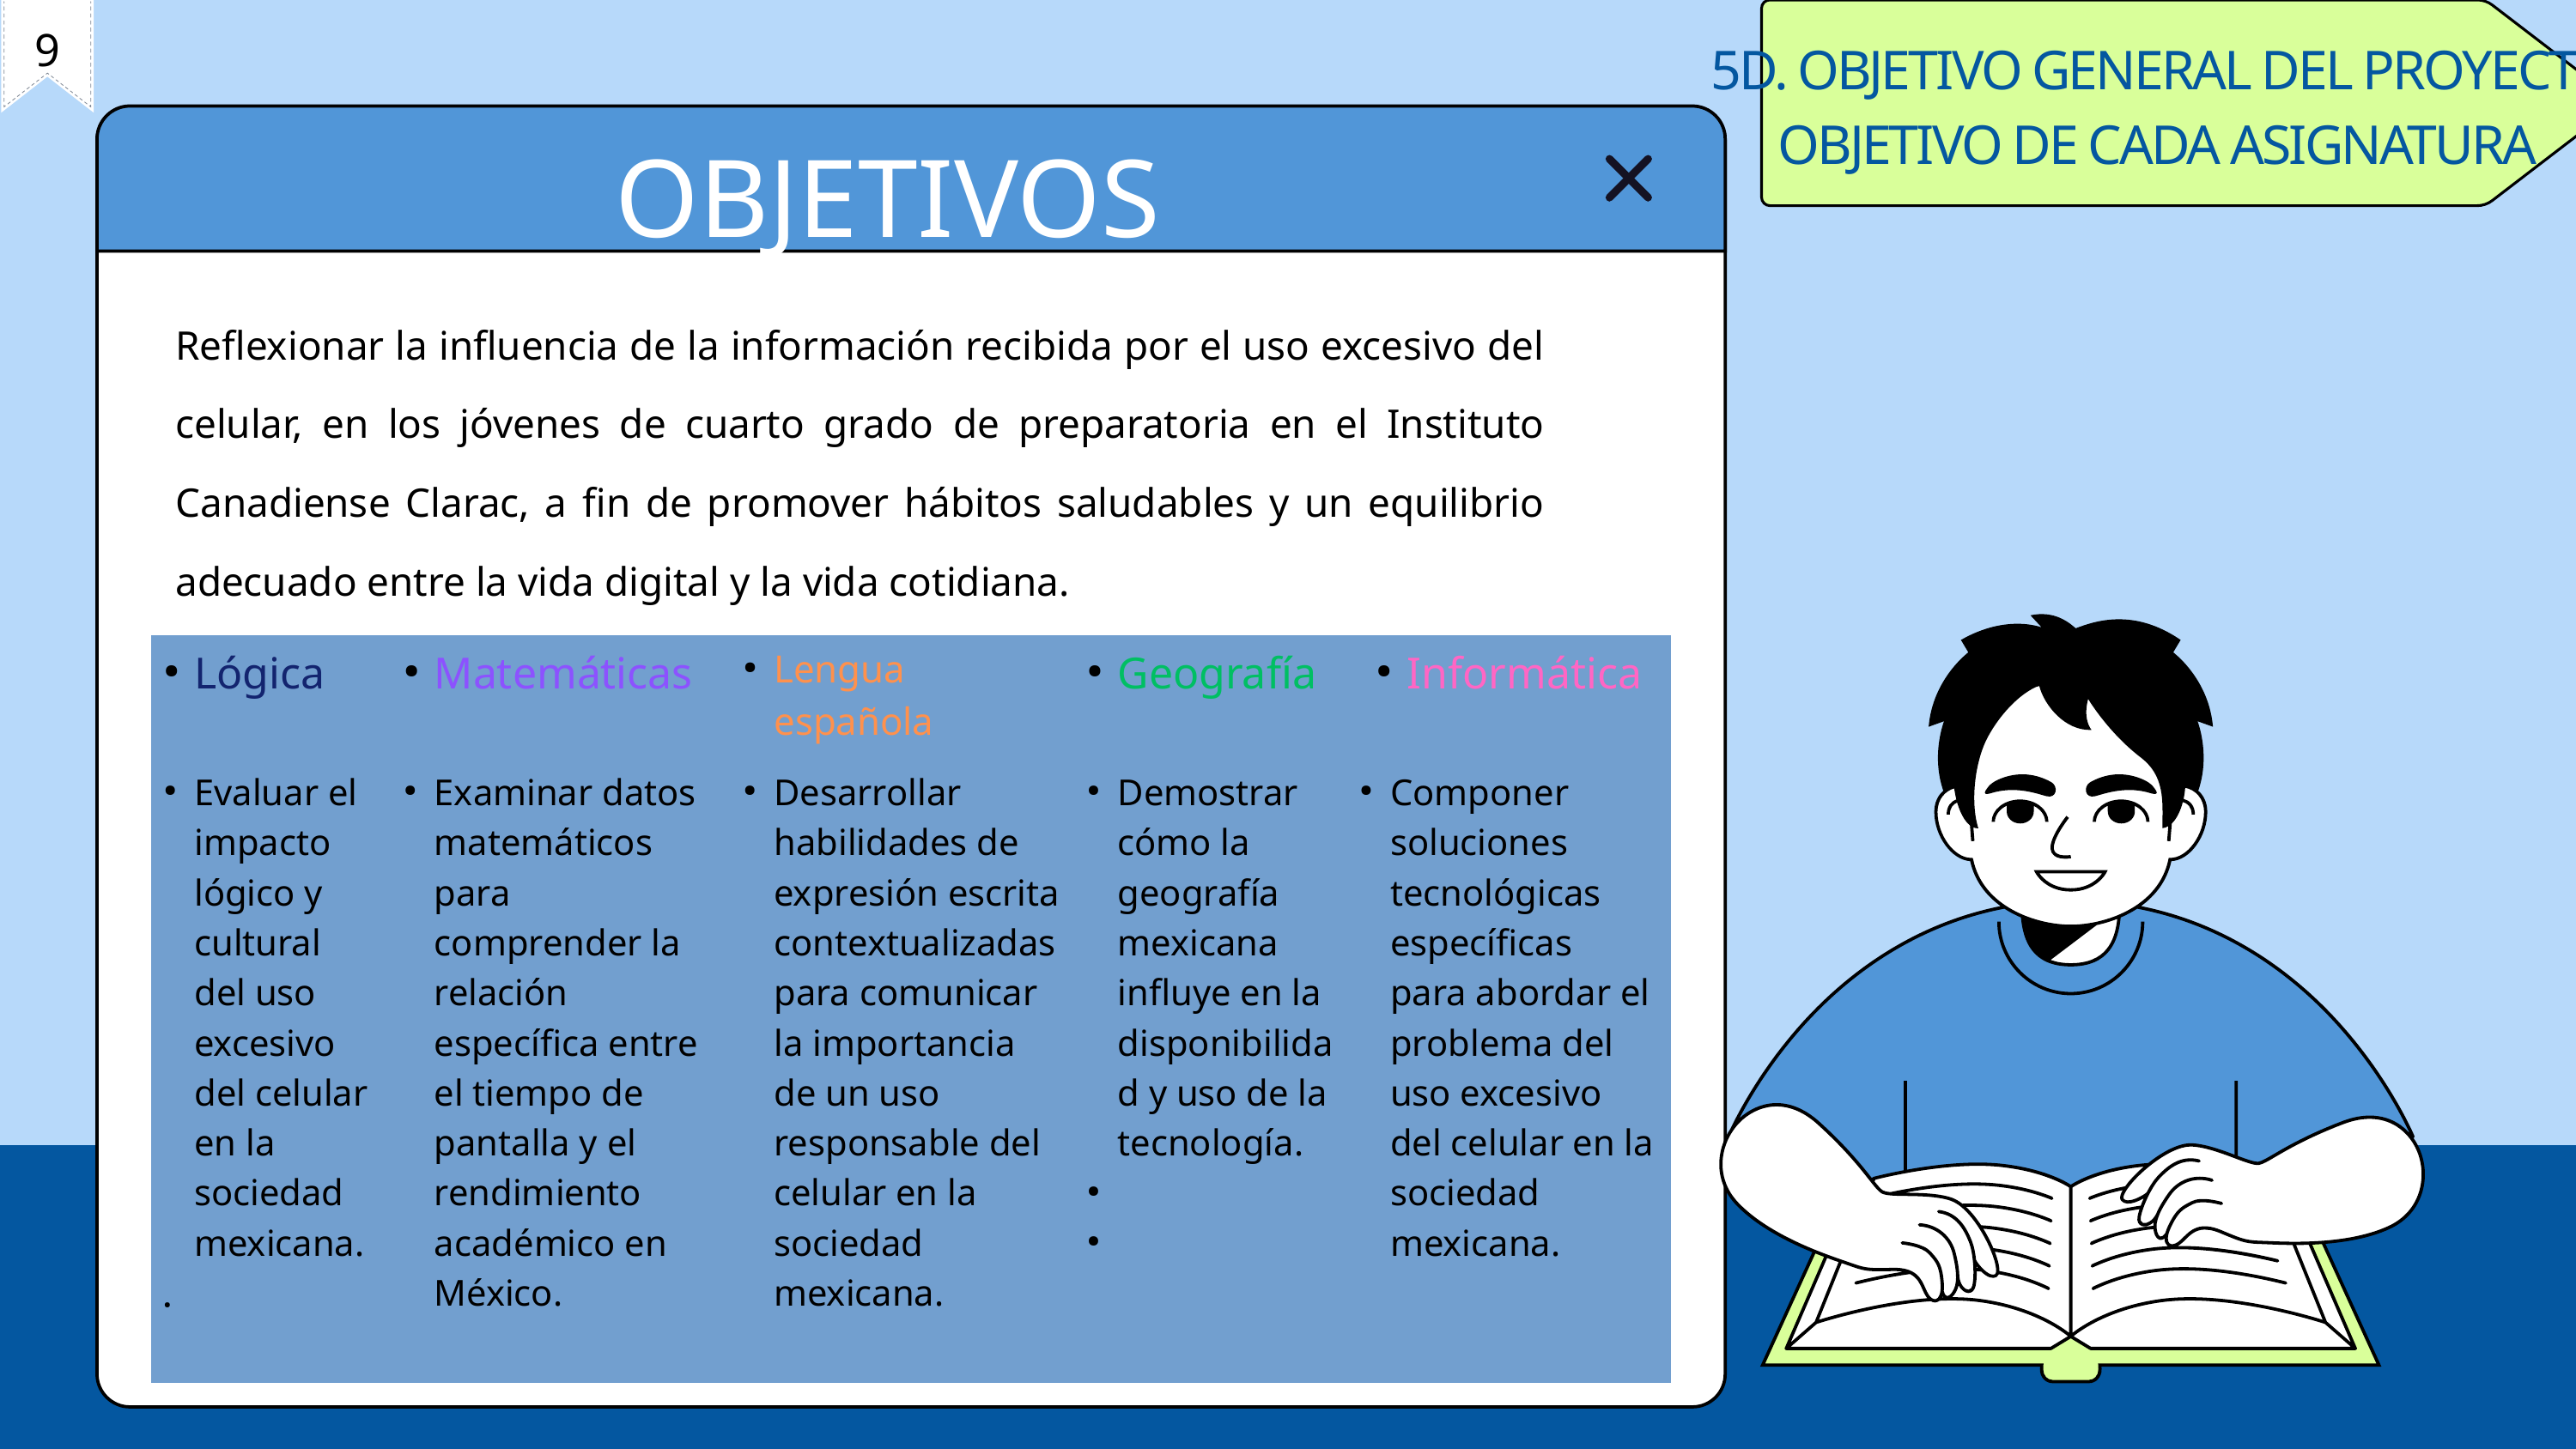

9
 5D. OBJETIVO GENERAL DEL PROYECTO
OBJETIVO DE CADA ASIGNATURA
OBJETIVOS
Reflexionar la influencia de la información recibida por el uso excesivo del celular, en los jóvenes de cuarto grado de preparatoria en el Instituto Canadiense Clarac, a fin de promover hábitos saludables y un equilibrio adecuado entre la vida digital y la vida cotidiana.
| Lógica | Matemáticas | Lengua española | Geografía | Informática |
| --- | --- | --- | --- | --- |
| Evaluar el impacto lógico y cultural del uso excesivo del celular en la sociedad mexicana. | Examinar datos matemáticos para comprender la relación específica entre el tiempo de pantalla y el rendimiento académico en México. | Desarrollar habilidades de expresión escrita contextualizadas para comunicar la importancia de un uso responsable del celular en la sociedad mexicana. | Demostrar cómo la geografía mexicana influye en la disponibilidad y uso de la tecnología. | Componer soluciones tecnológicas específicas para abordar el problema del uso excesivo del celular en la sociedad mexicana. |